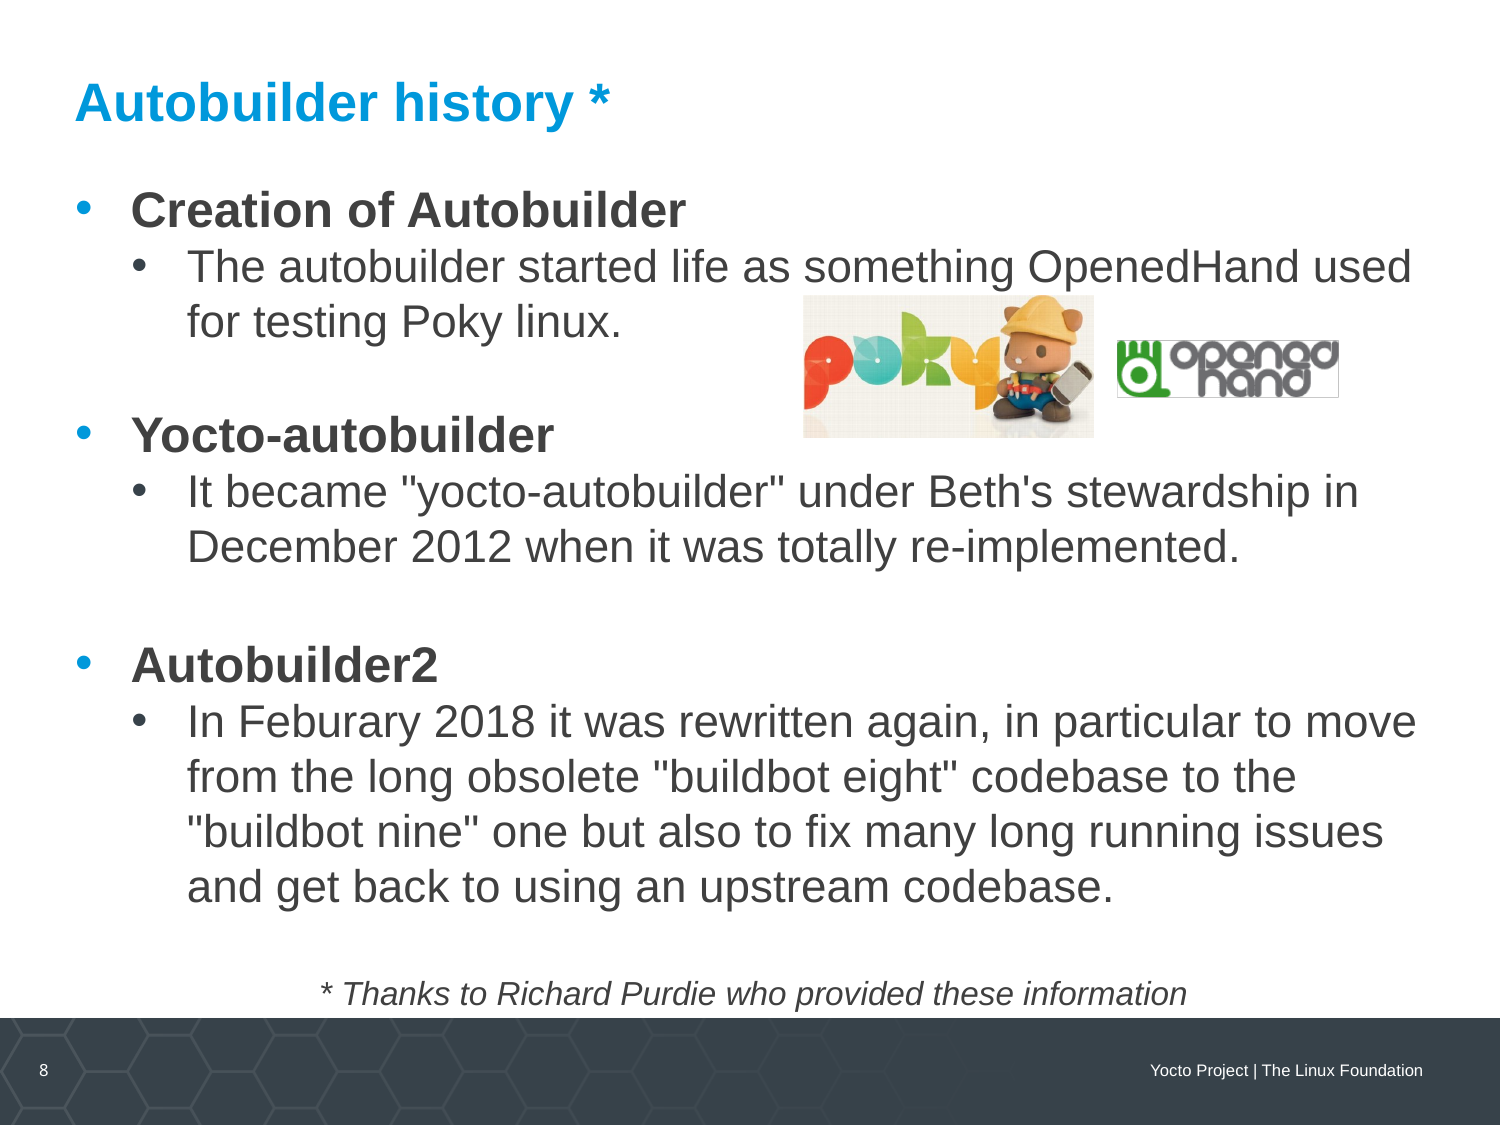

Autobuilder history *
Creation of Autobuilder
The autobuilder started life as something OpenedHand used for testing Poky linux.
Yocto-autobuilder
It became "yocto-autobuilder" under Beth's stewardship in December 2012 when it was totally re-implemented.
Autobuilder2
In Feburary 2018 it was rewritten again, in particular to move from the long obsolete "buildbot eight" codebase to the "buildbot nine" one but also to fix many long running issues and get back to using an upstream codebase.
* Thanks to Richard Purdie who provided these information